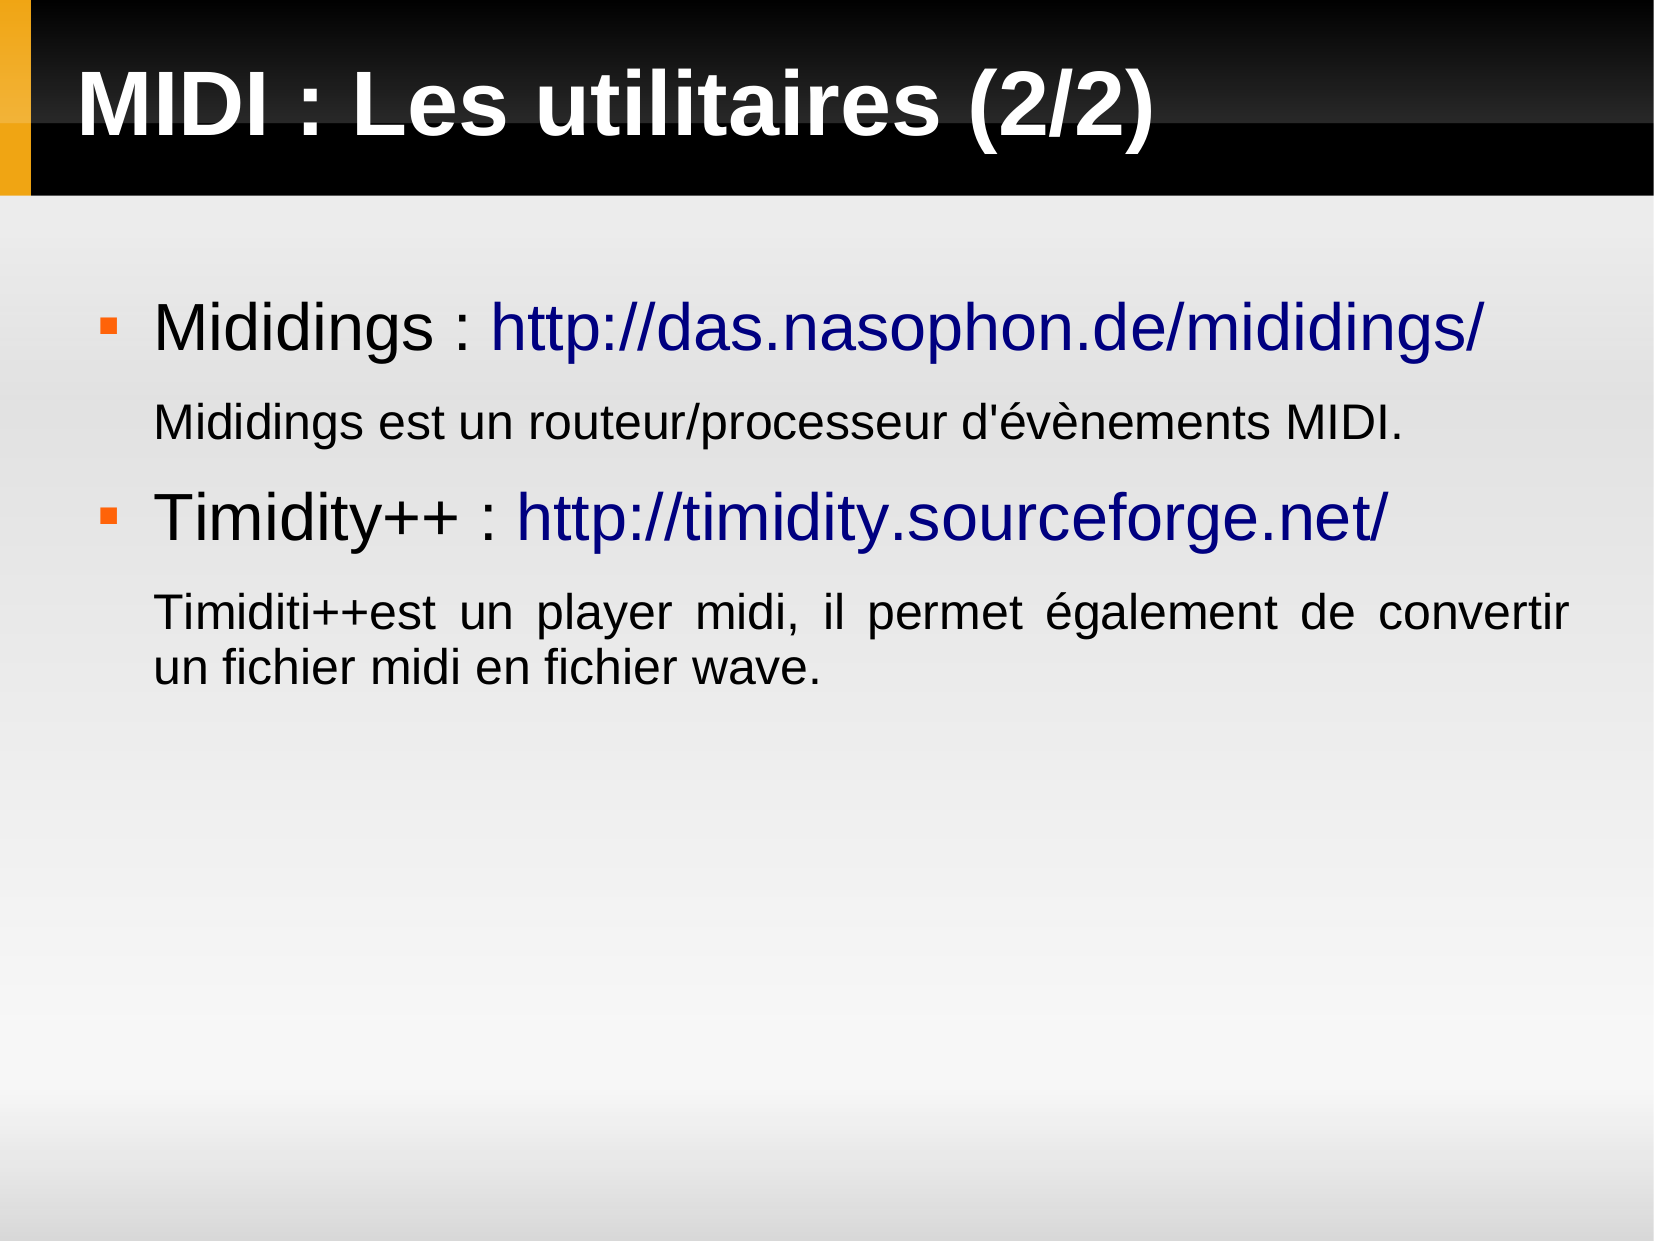

# MIDI : Les utilitaires (2/2)
Mididings : http://das.nasophon.de/mididings/
Mididings est un routeur/processeur d'évènements MIDI.
Timidity++ : http://timidity.sourceforge.net/
Timiditi++est un player midi, il permet également de convertir un fichier midi en fichier wave.